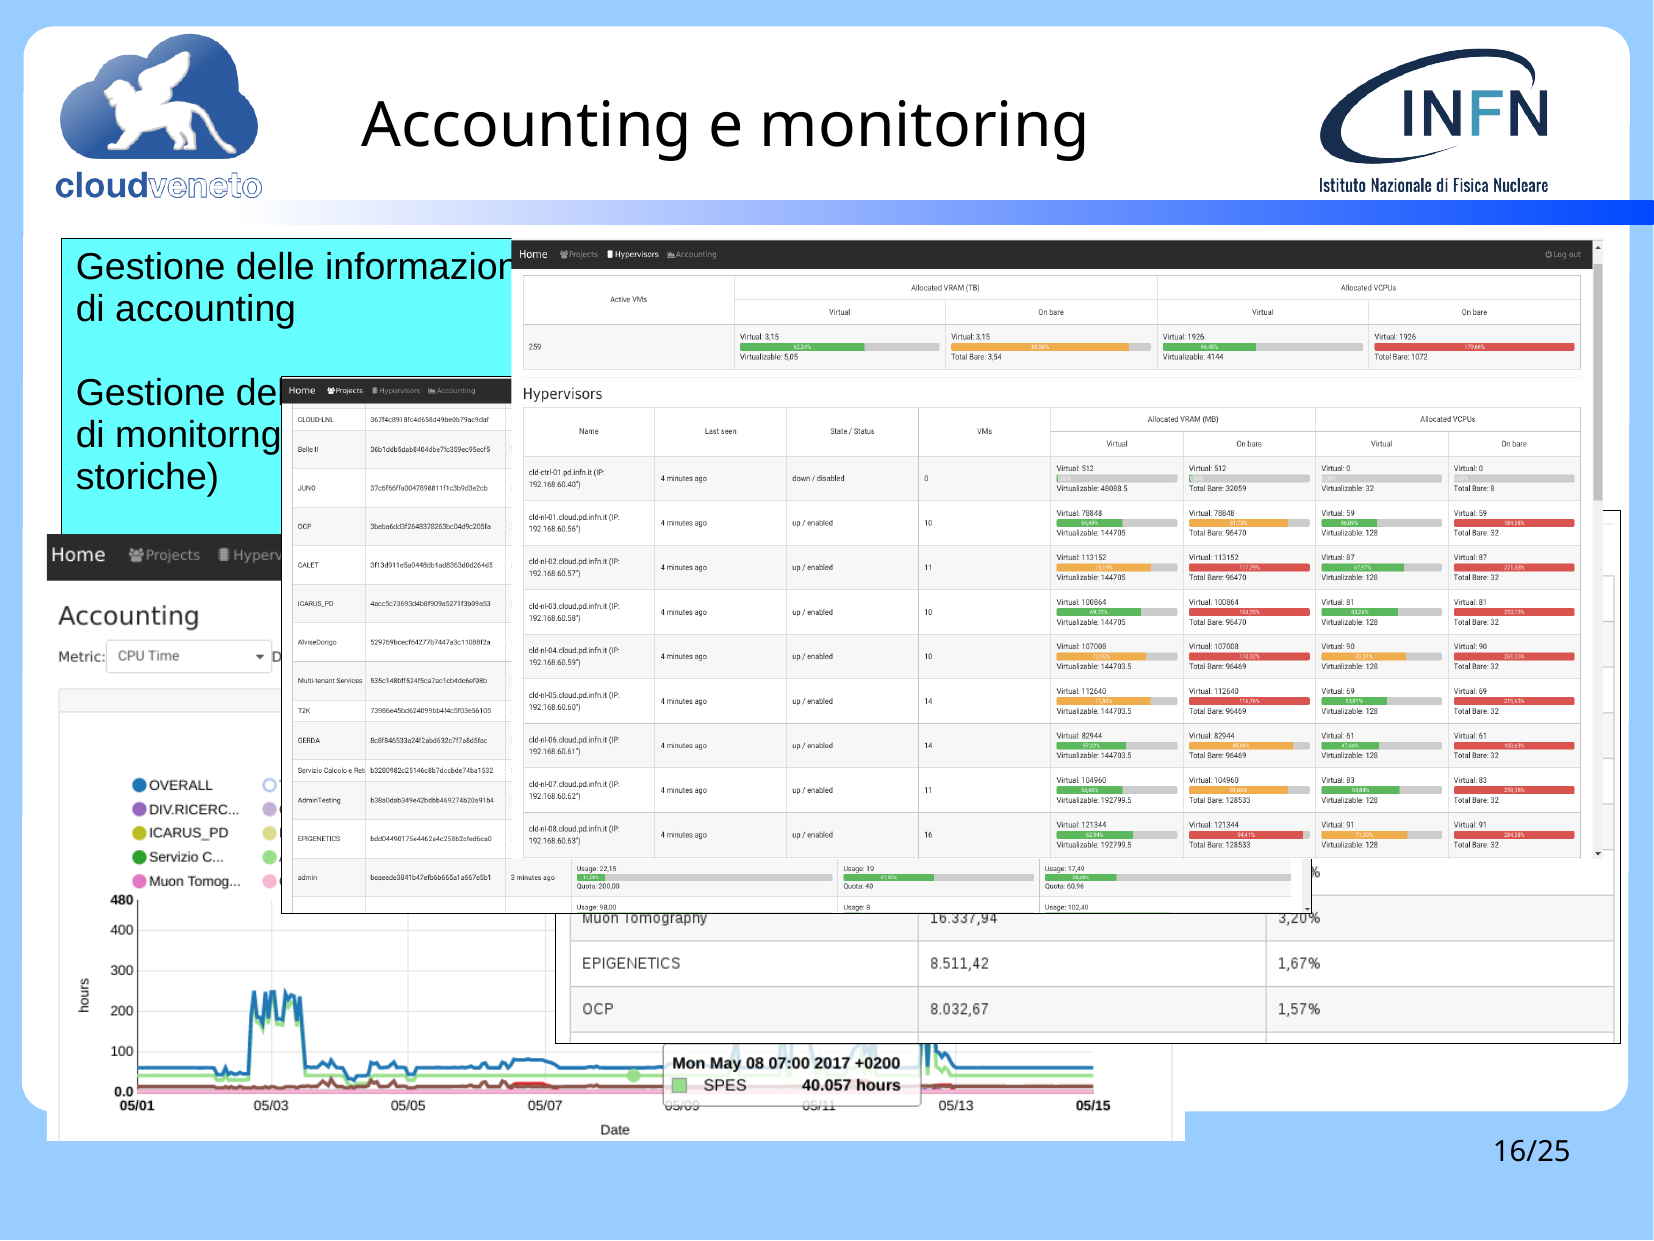

# Accounting e monitoring
Gestione delle informazioni di accounting
Gestione delle informazioni di monitorng (anche storiche)
16